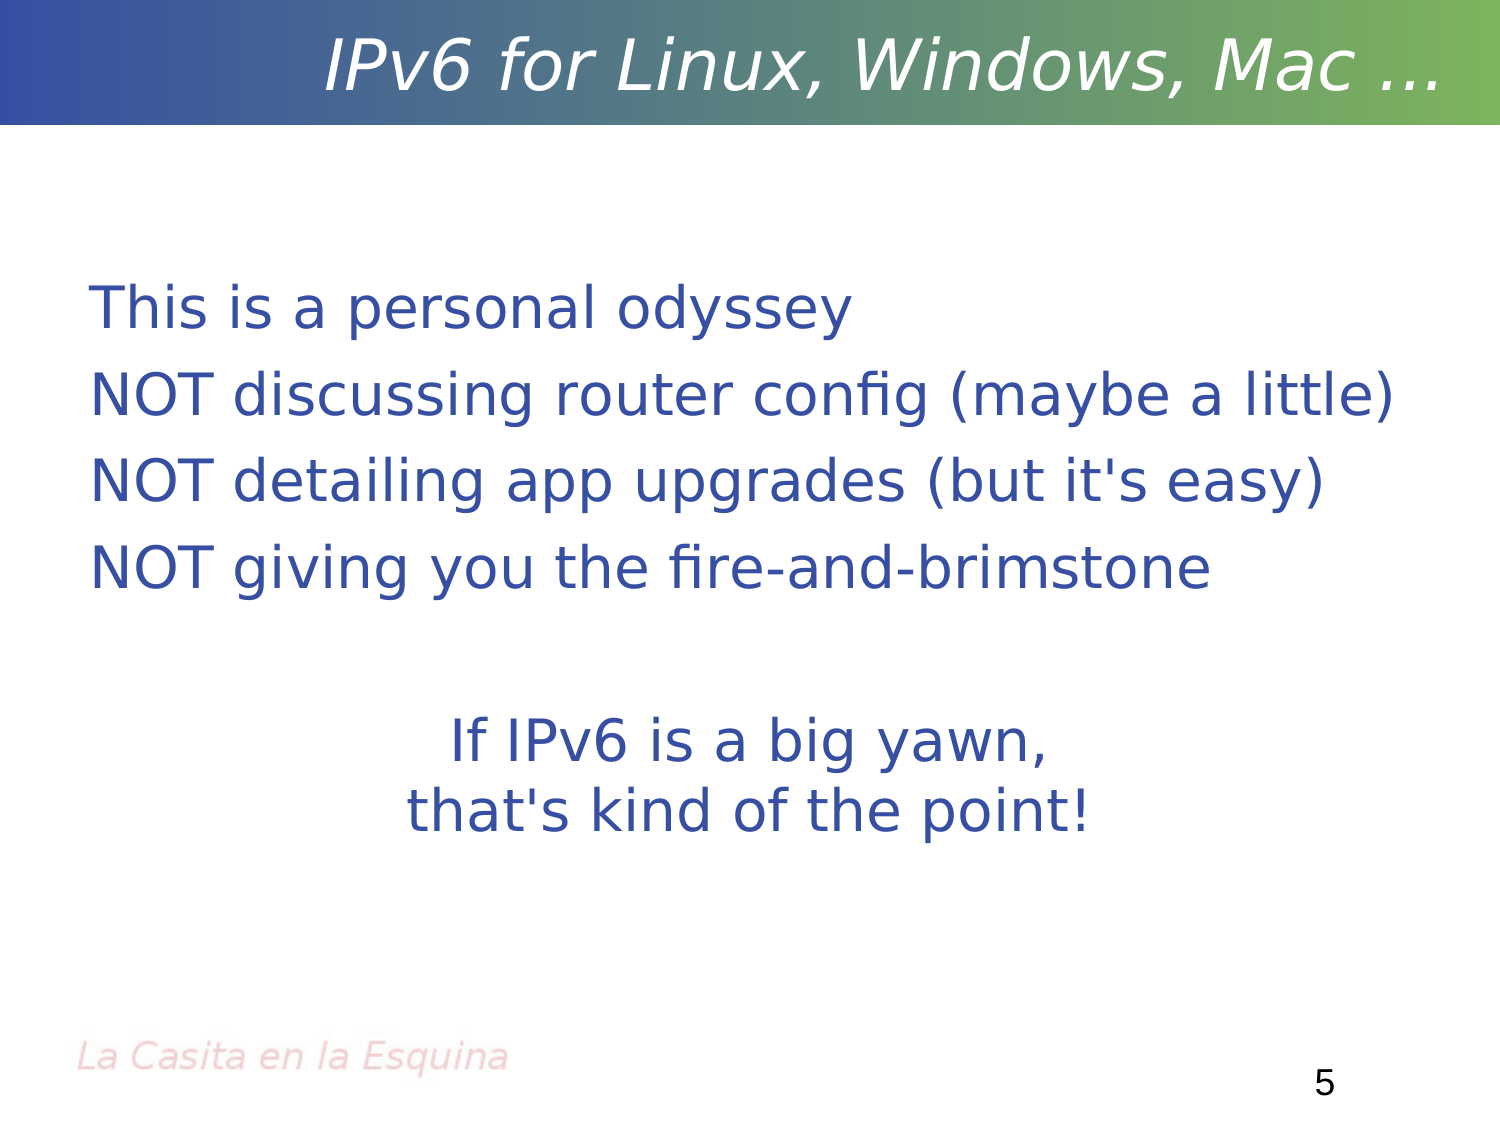

# IPv6 for Linux, Windows, Mac ...
This is a personal odyssey
NOT discussing router config (maybe a little)
NOT detailing app upgrades (but it's easy)
NOT giving you the fire-and-brimstone
If IPv6 is a big yawn,
that's kind of the point!
5